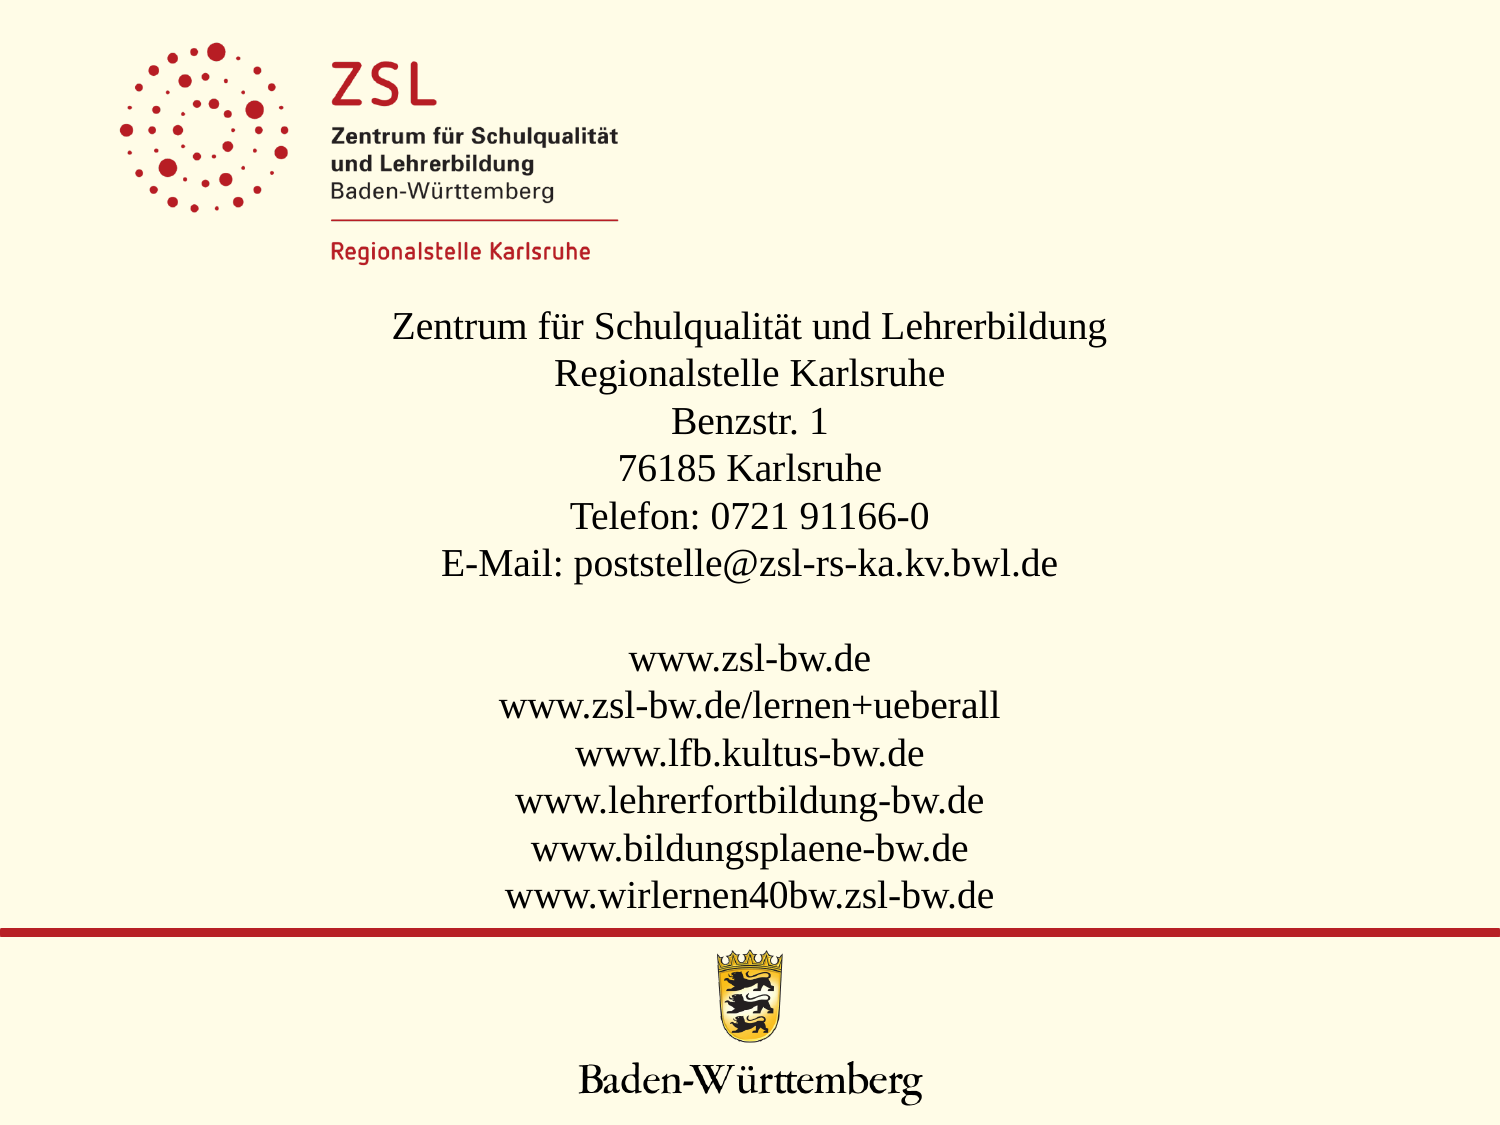

# Zentrum für Schulqualität und Lehrerbildung Regionalstelle Karlsruhe Benzstr. 1 76185 Karlsruhe Telefon: 0721 91166-0 E-Mail: poststelle@zsl-rs-ka.kv.bwl.de www.zsl-bw.de www.zsl-bw.de/lernen+ueberall www.lfb.kultus-bw.de www.lehrerfortbildung-bw.de www.bildungsplaene-bw.de www.wirlernen40bw.zsl-bw.de